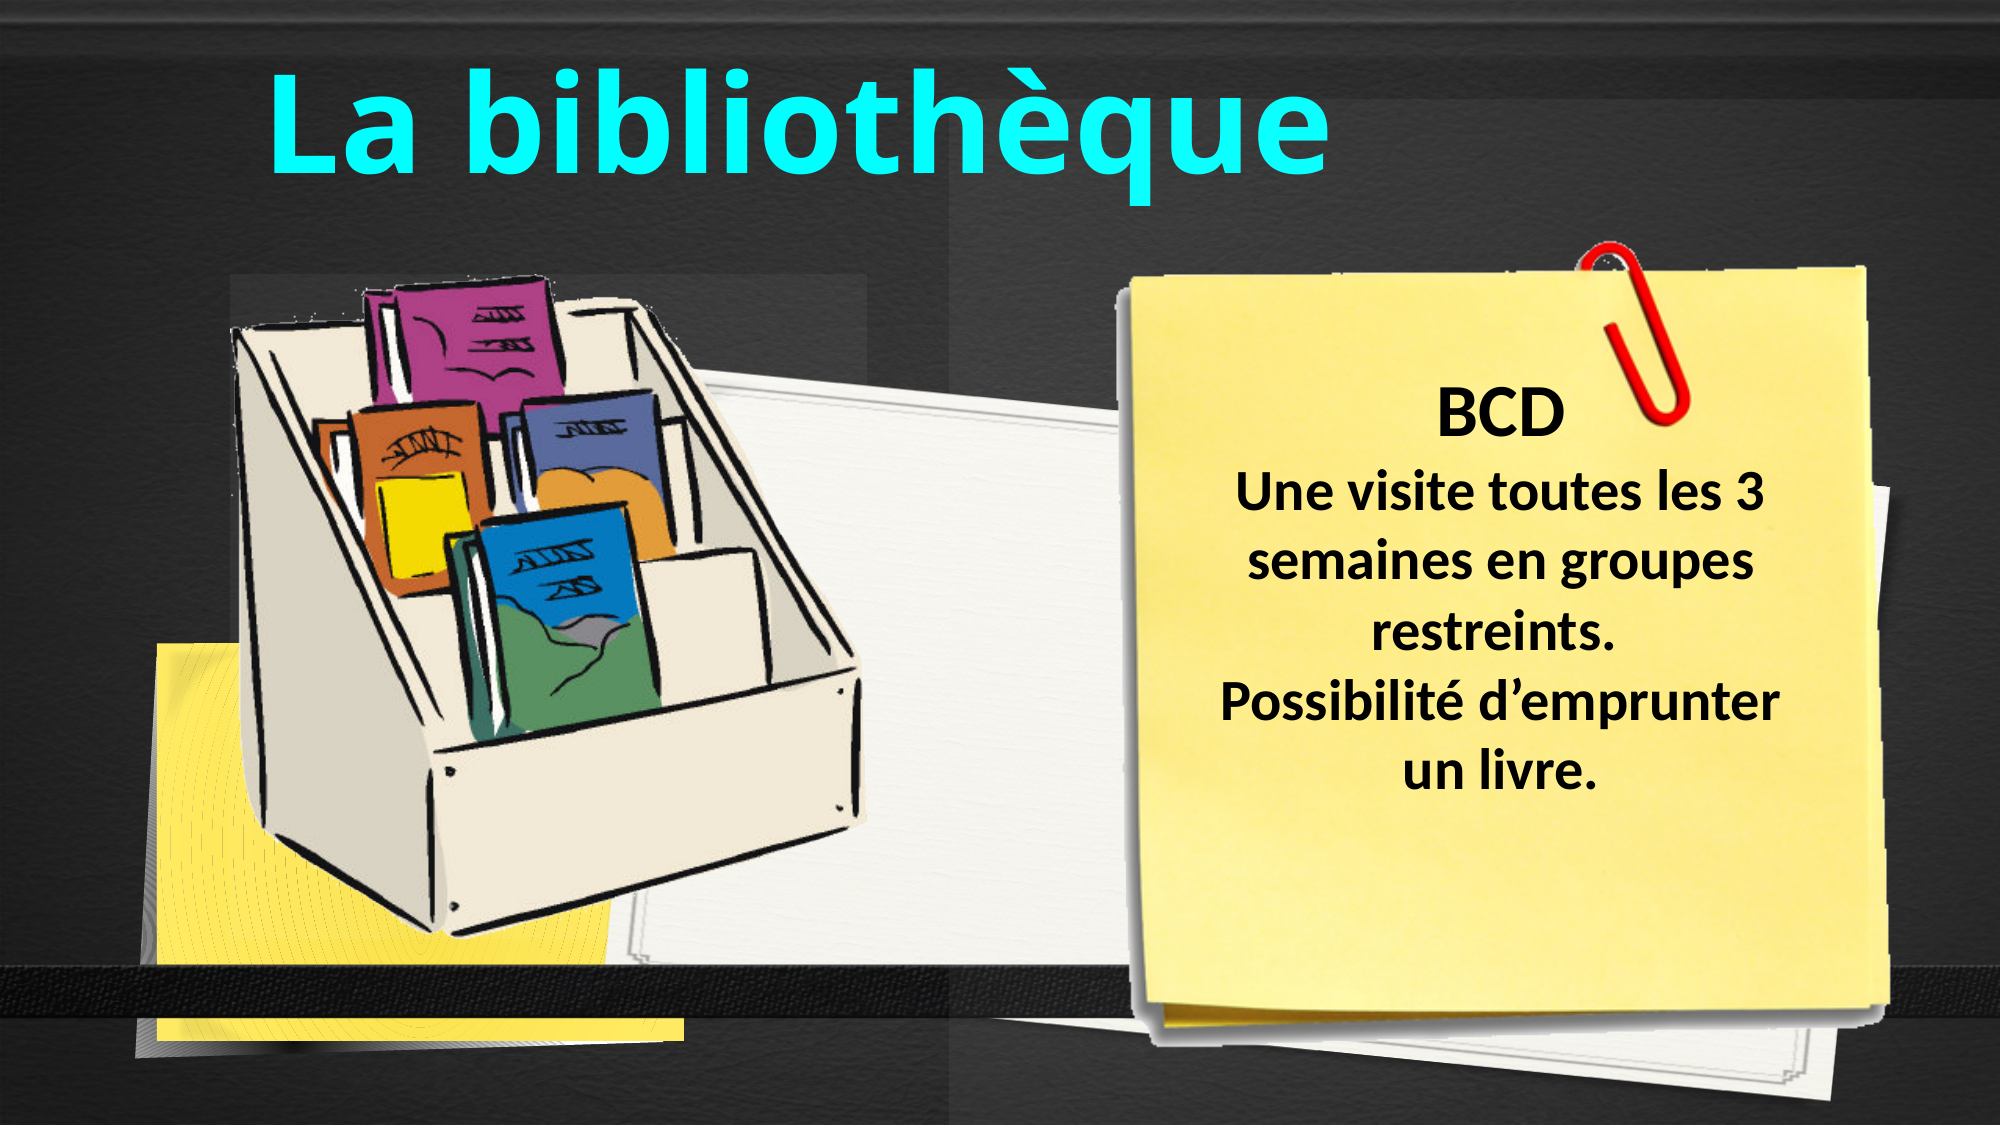

# La bibliothèque
BCD
Une visite toutes les 3 semaines en groupes restreints.
Possibilité d’emprunter un livre.